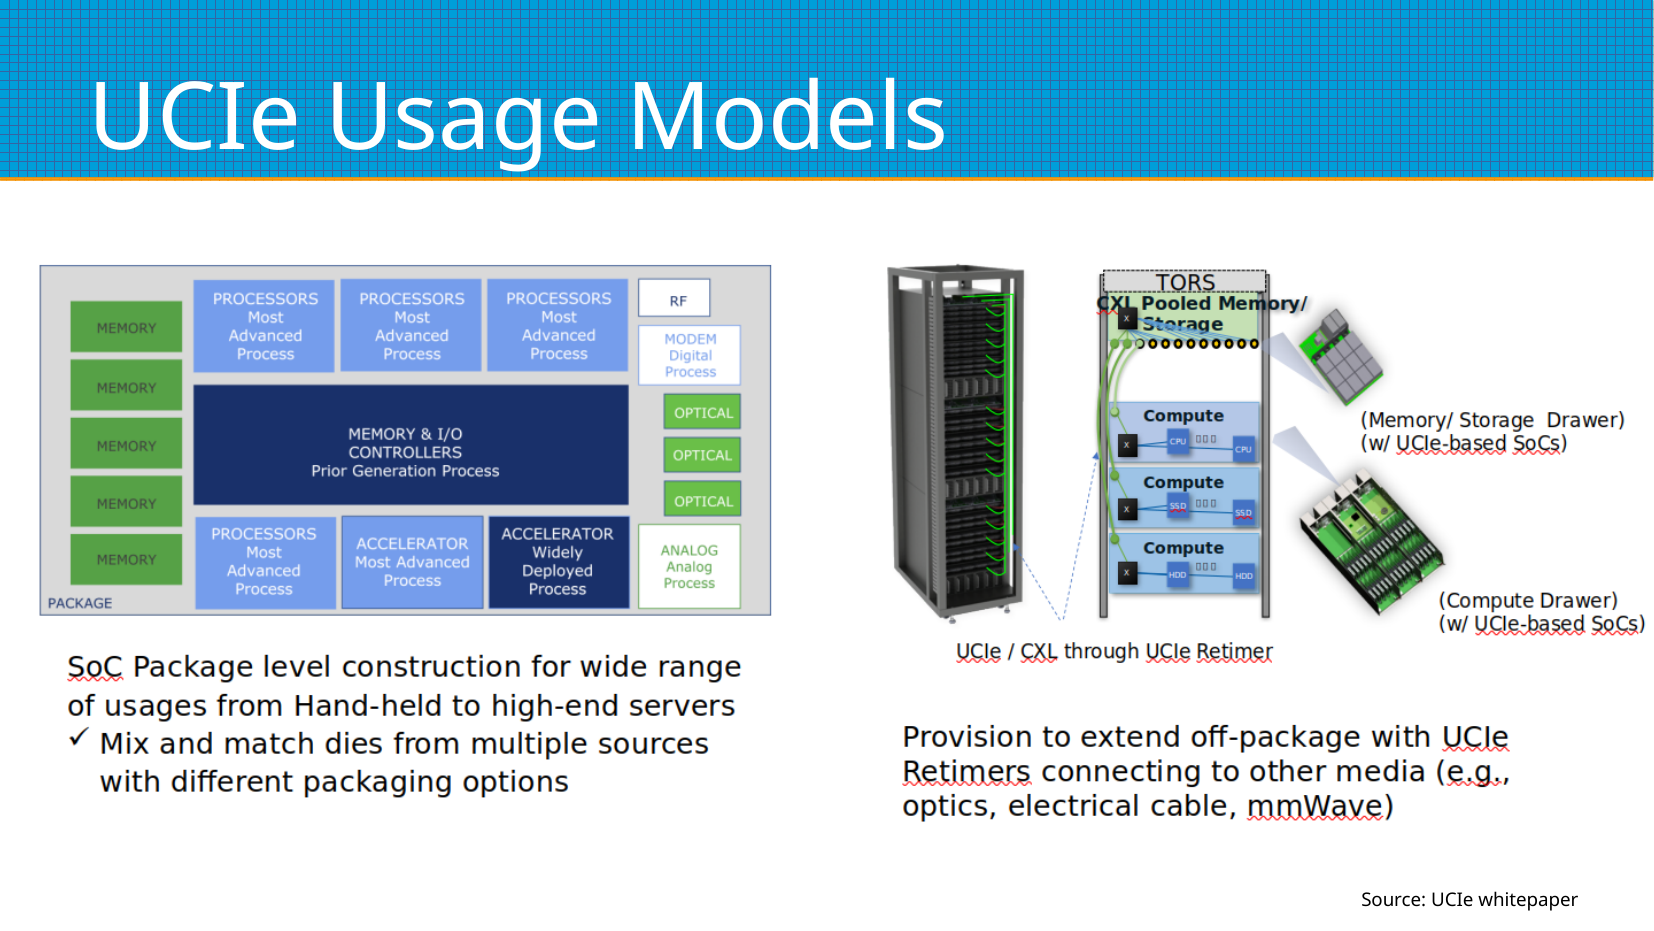

# UCIe Usage Models
Source: UCIe whitepaper